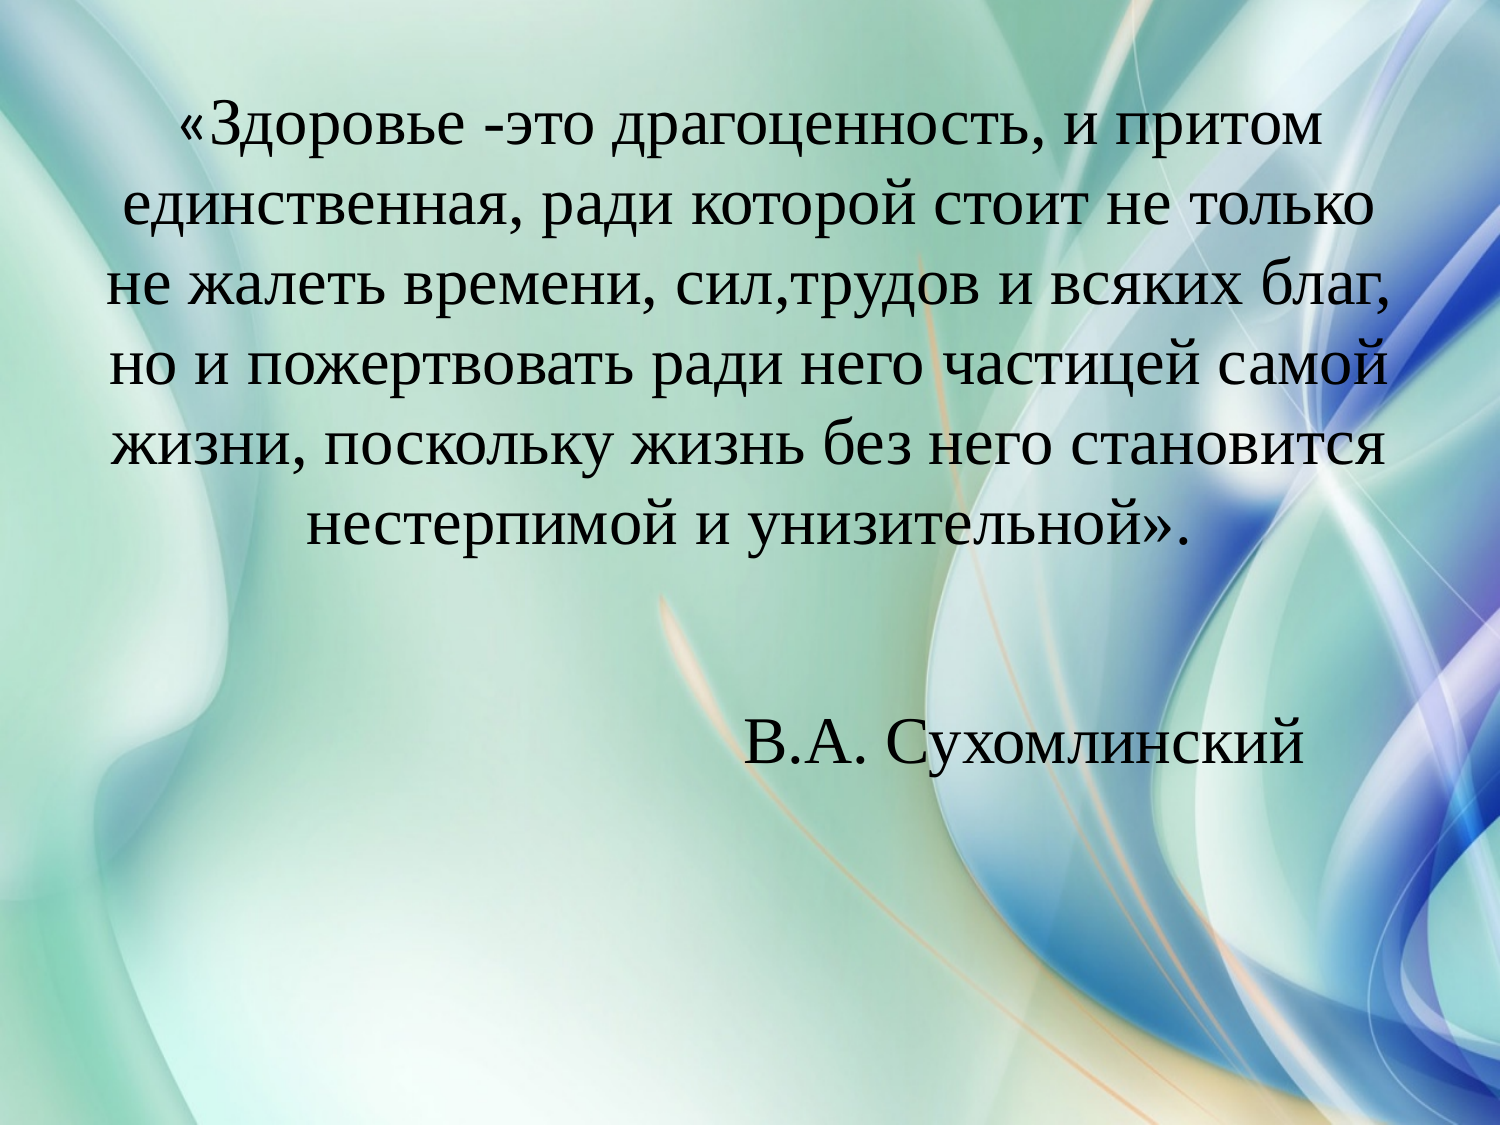

# «Здоровье -это драгоценность, и притом единственная, ради которой стоит не только не жалеть времени, сил,трудов и всяких благ, но и пожертвовать ради него частицей самой жизни, поскольку жизнь без него становится нестерпимой и унизительной».
 В.А. Сухомлинский